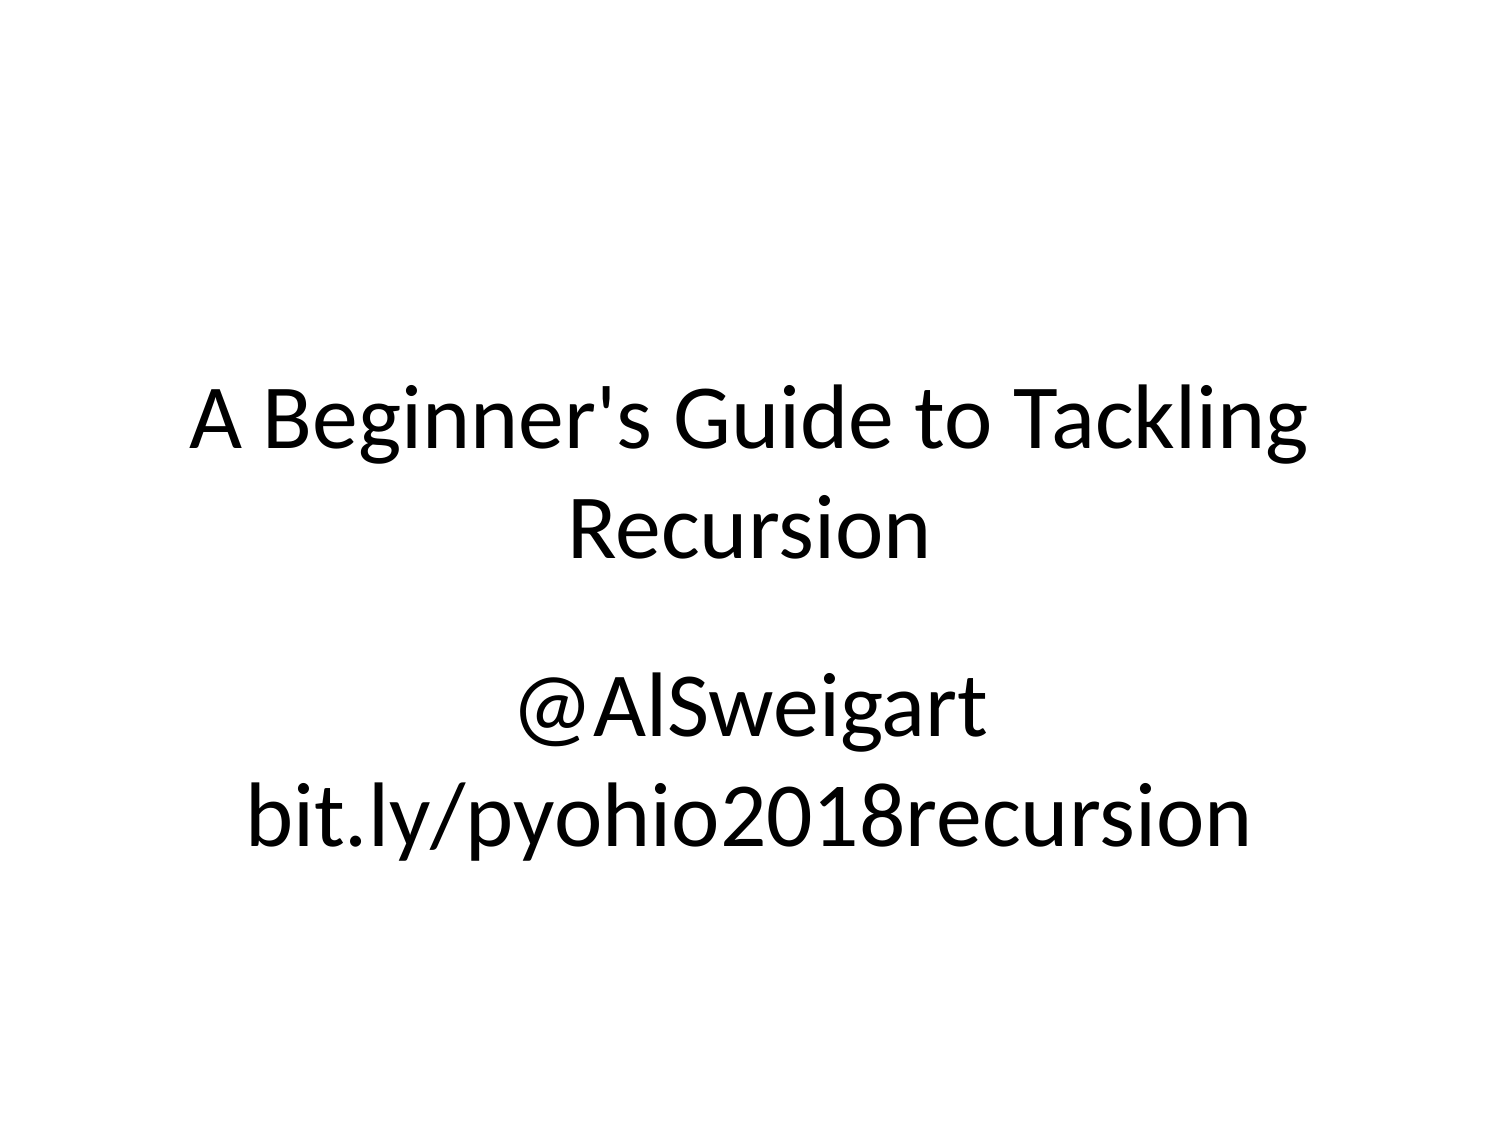

# A Beginner's Guide to Tackling Recursion
@AlSweigart
bit.ly/pyohio2018recursion